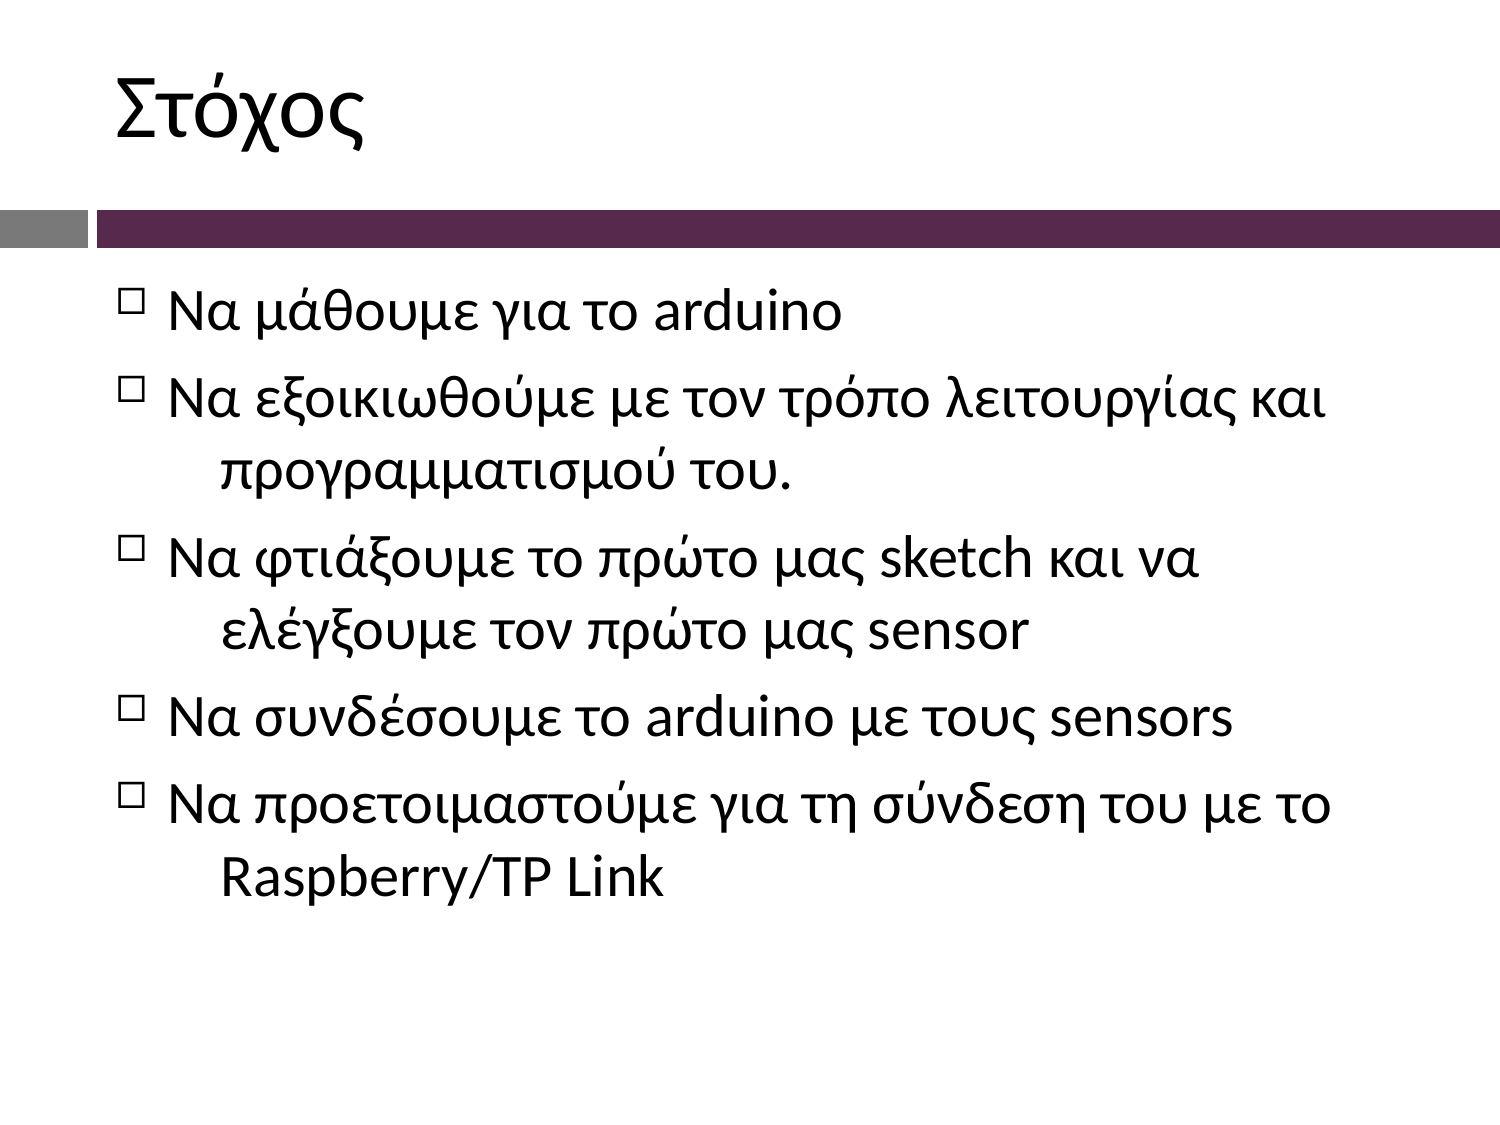

# Στόχος
Να μάθουμε για το arduino
Να εξοικιωθούμε με τον τρόπο λειτουργίας και προγραμματισμού του.
Να φτιάξουμε το πρώτο μας sketch και να ελέγξουμε τον πρώτο μας sensor
Να συνδέσουμε το arduino με τους sensors
Να προετοιμαστούμε για τη σύνδεση του με το Raspberry/TP Link